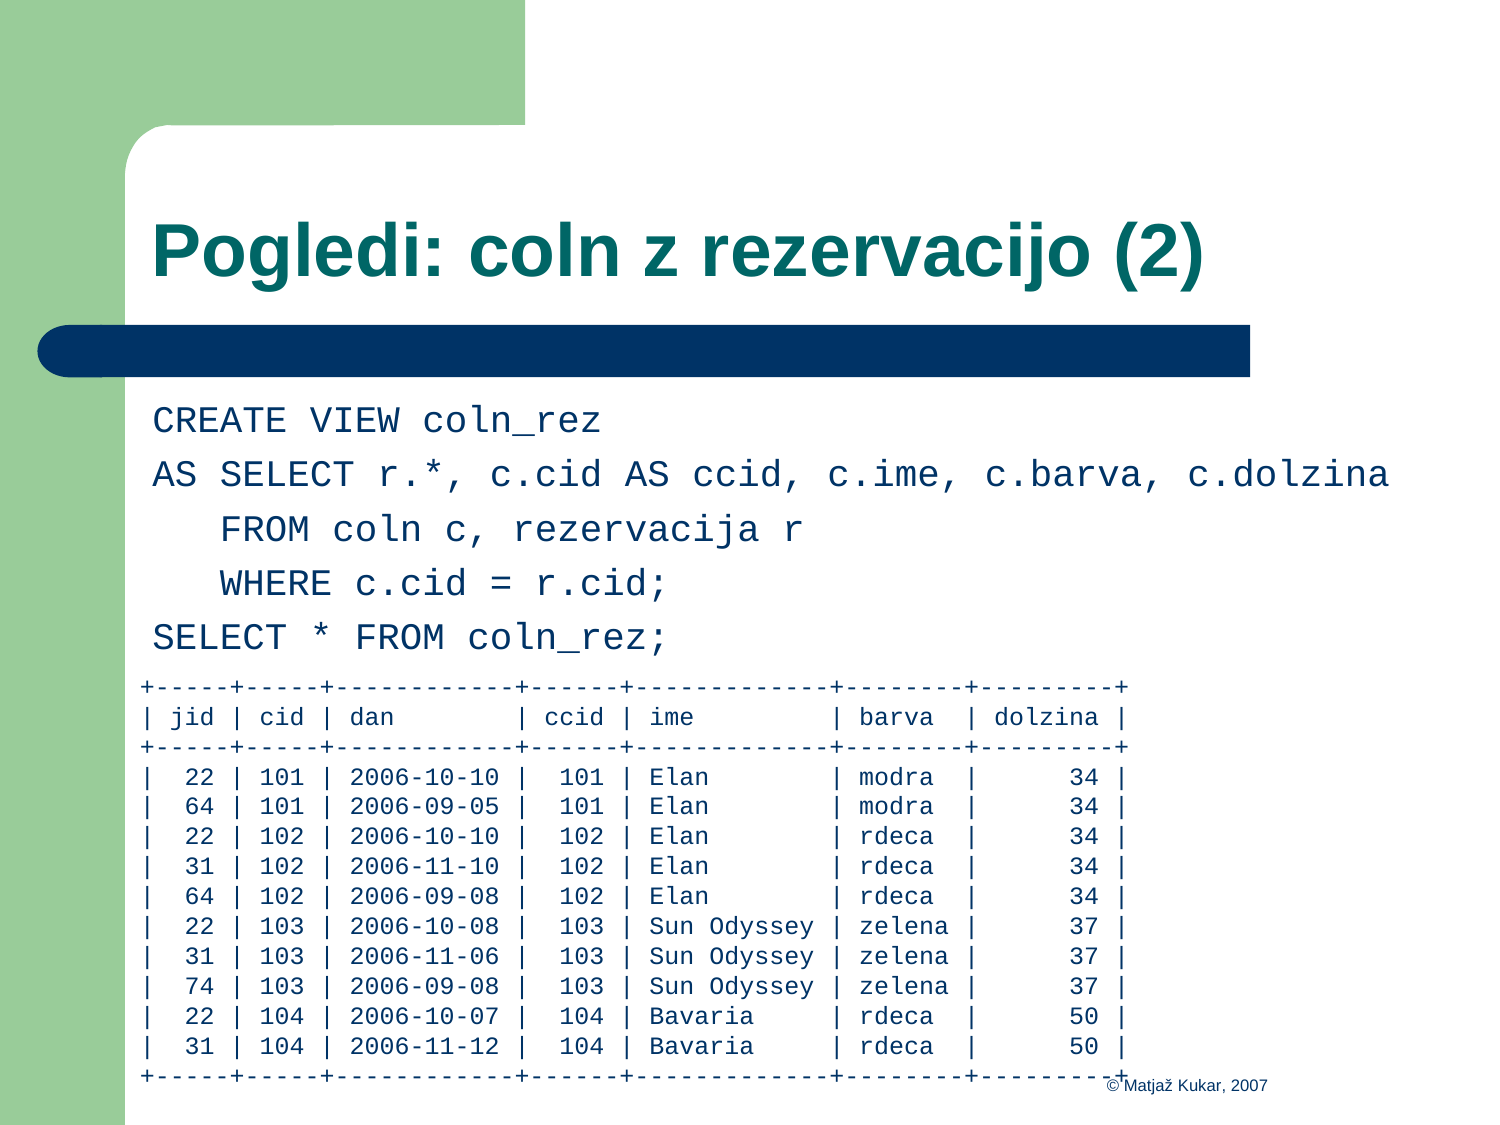

# Pogledi: coln z rezervacijo (2)
CREATE VIEW coln_rez
AS SELECT r.*, c.cid AS ccid, c.ime, c.barva, c.dolzina
 FROM coln c, rezervacija r
 WHERE c.cid = r.cid;
SELECT * FROM coln_rez;
+-----+-----+------------+------+-------------+--------+---------+
| jid | cid | dan | ccid | ime | barva | dolzina |
+-----+-----+------------+------+-------------+--------+---------+
| 22 | 101 | 2006-10-10 | 101 | Elan | modra | 34 |
| 64 | 101 | 2006-09-05 | 101 | Elan | modra | 34 |
| 22 | 102 | 2006-10-10 | 102 | Elan | rdeca | 34 |
| 31 | 102 | 2006-11-10 | 102 | Elan | rdeca | 34 |
| 64 | 102 | 2006-09-08 | 102 | Elan | rdeca | 34 |
| 22 | 103 | 2006-10-08 | 103 | Sun Odyssey | zelena | 37 |
| 31 | 103 | 2006-11-06 | 103 | Sun Odyssey | zelena | 37 |
| 74 | 103 | 2006-09-08 | 103 | Sun Odyssey | zelena | 37 |
| 22 | 104 | 2006-10-07 | 104 | Bavaria | rdeca | 50 |
| 31 | 104 | 2006-11-12 | 104 | Bavaria | rdeca | 50 |
+-----+-----+------------+------+-------------+--------+---------+
© Matjaž Kukar, 2007